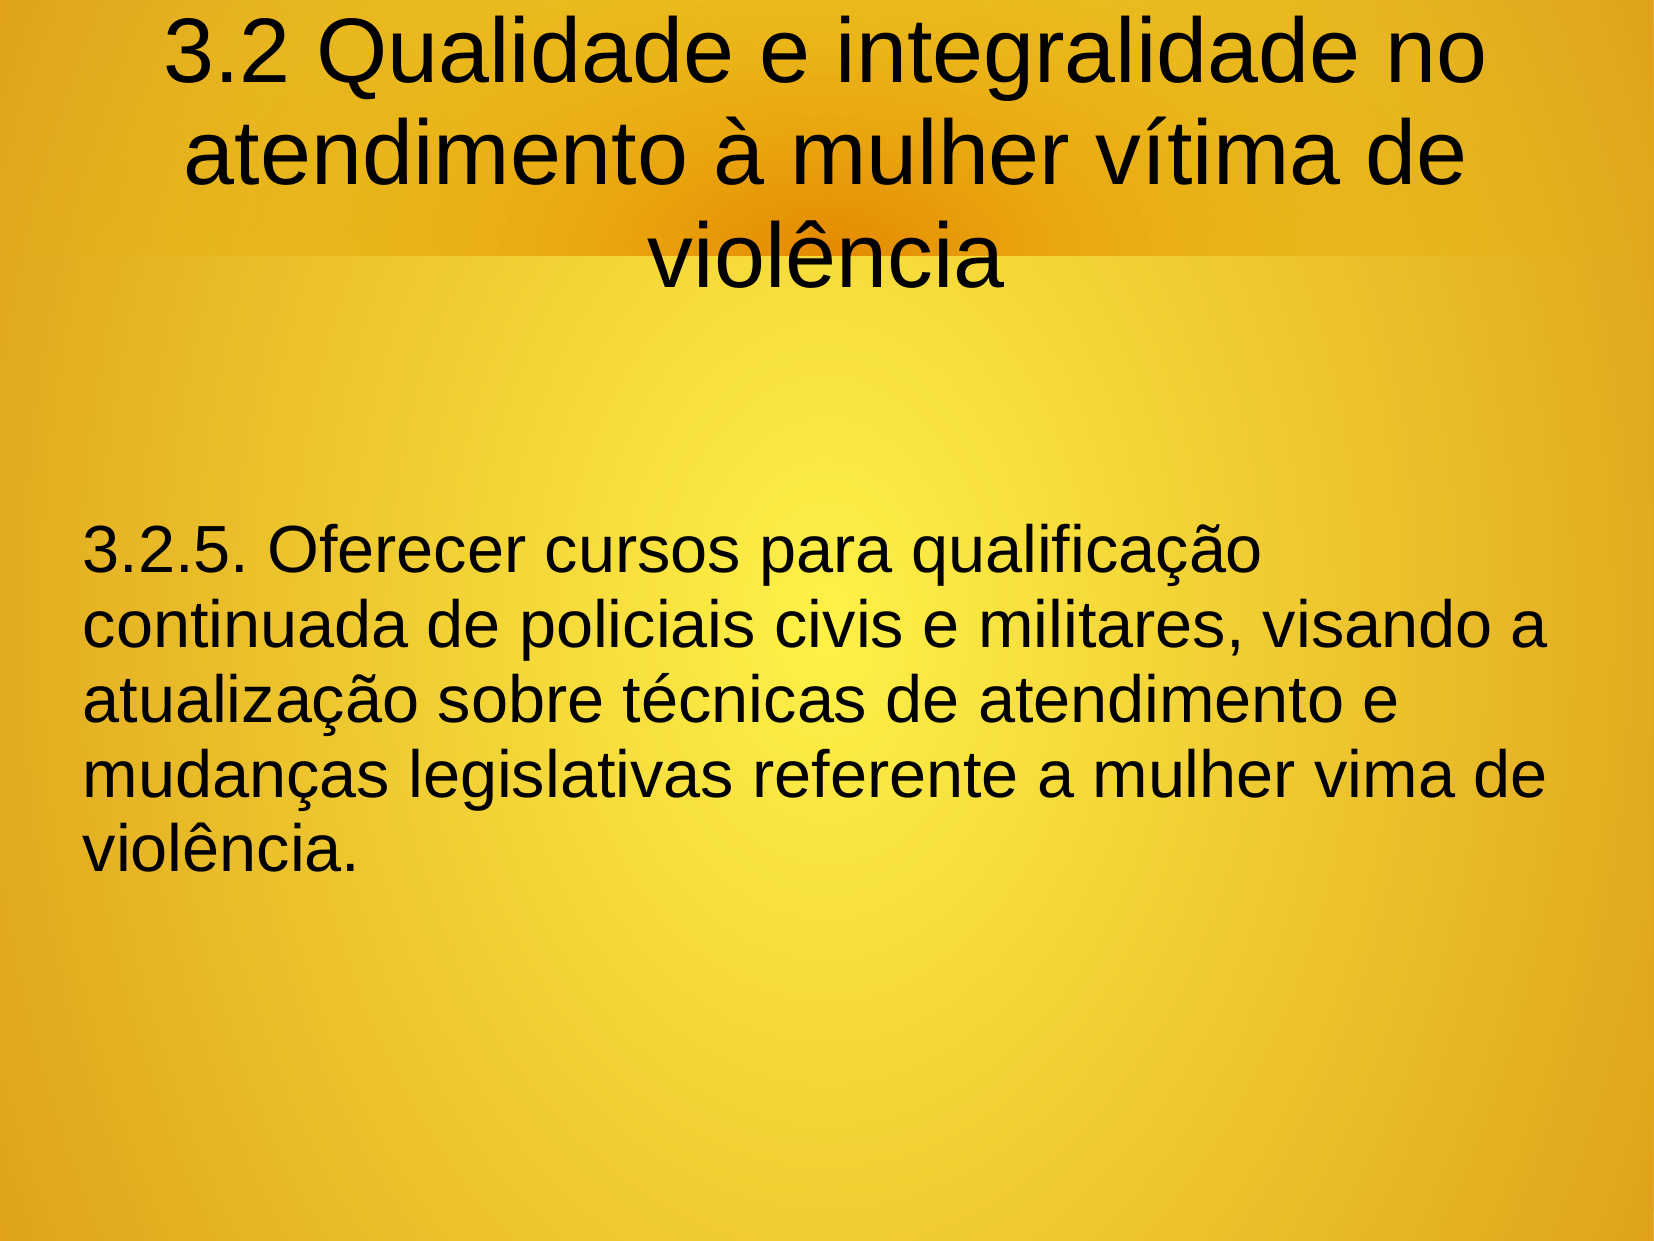

# 3.2 Qualidade e integralidade no atendimento à mulher vítima de violência
3.2.5. Oferecer cursos para qualificação continuada de policiais civis e militares, visando a atualização sobre técnicas de atendimento e mudanças legislativas referente a mulher vima de violência.